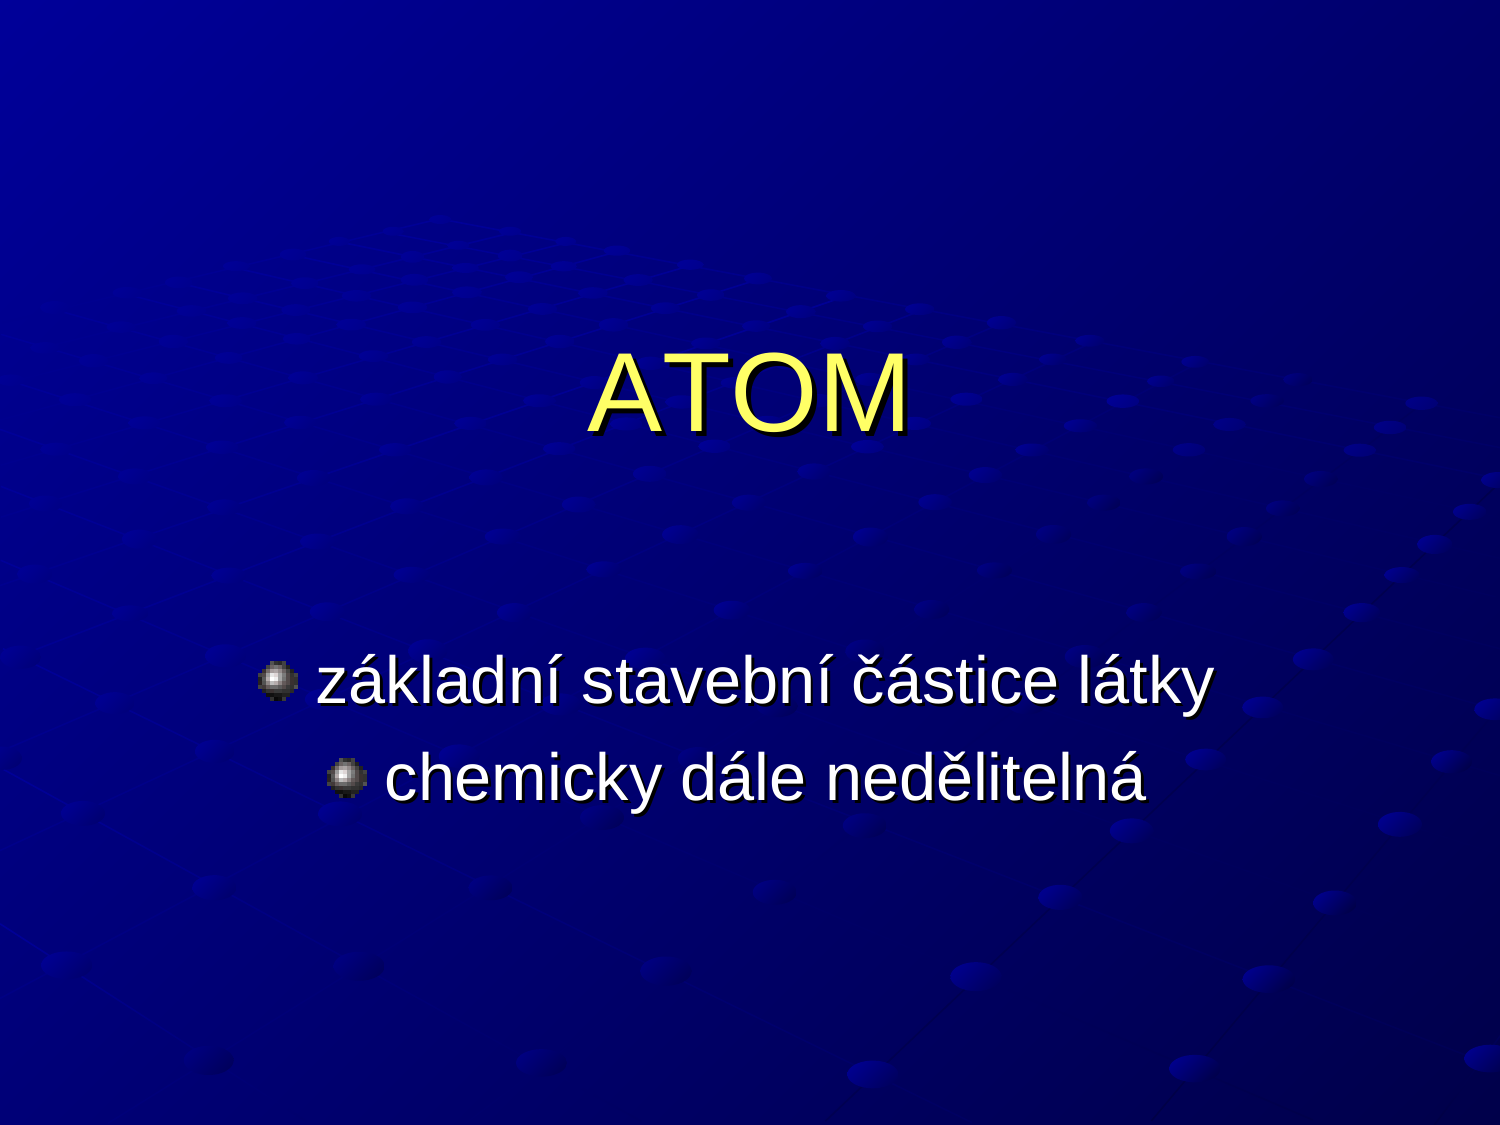

# ATOM
 základní stavební částice látky
 chemicky dále nedělitelná